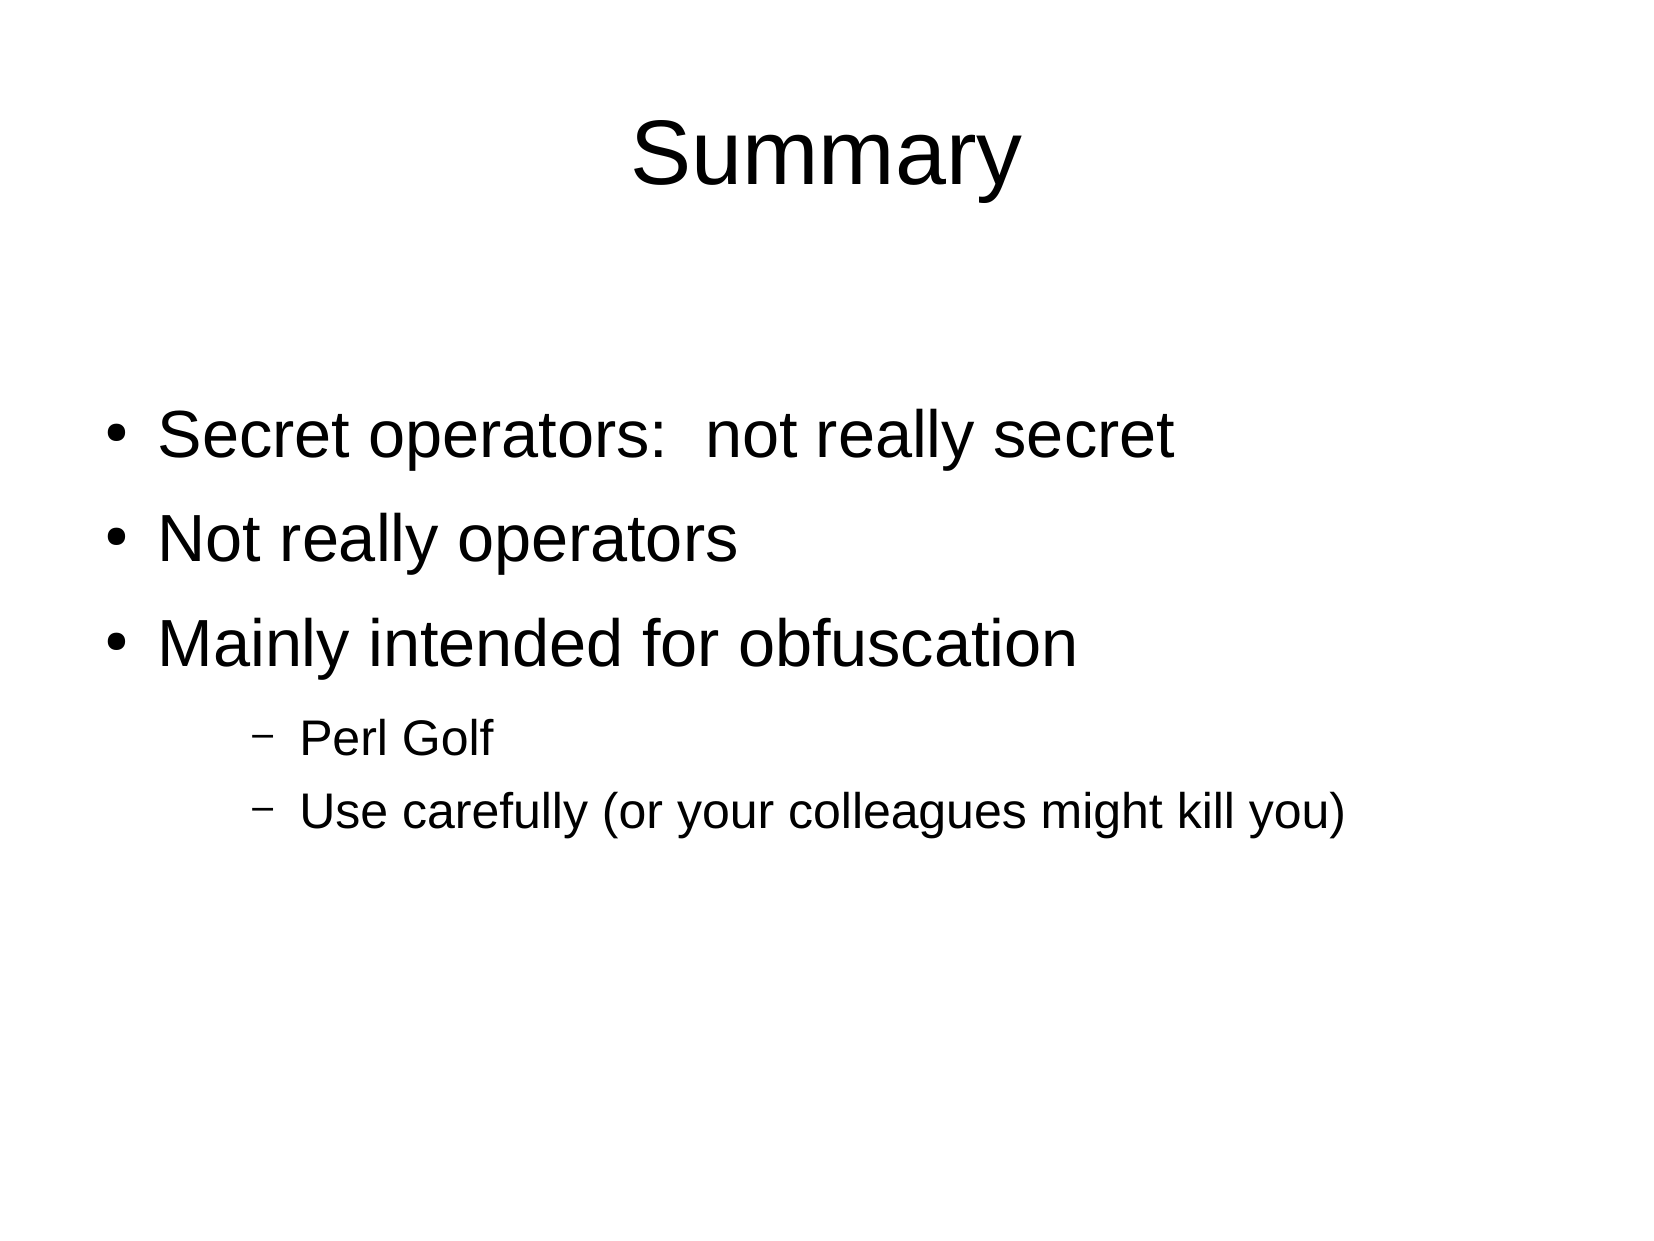

# Summary
Secret operators: not really secret
Not really operators
Mainly intended for obfuscation
Perl Golf
Use carefully (or your colleagues might kill you)